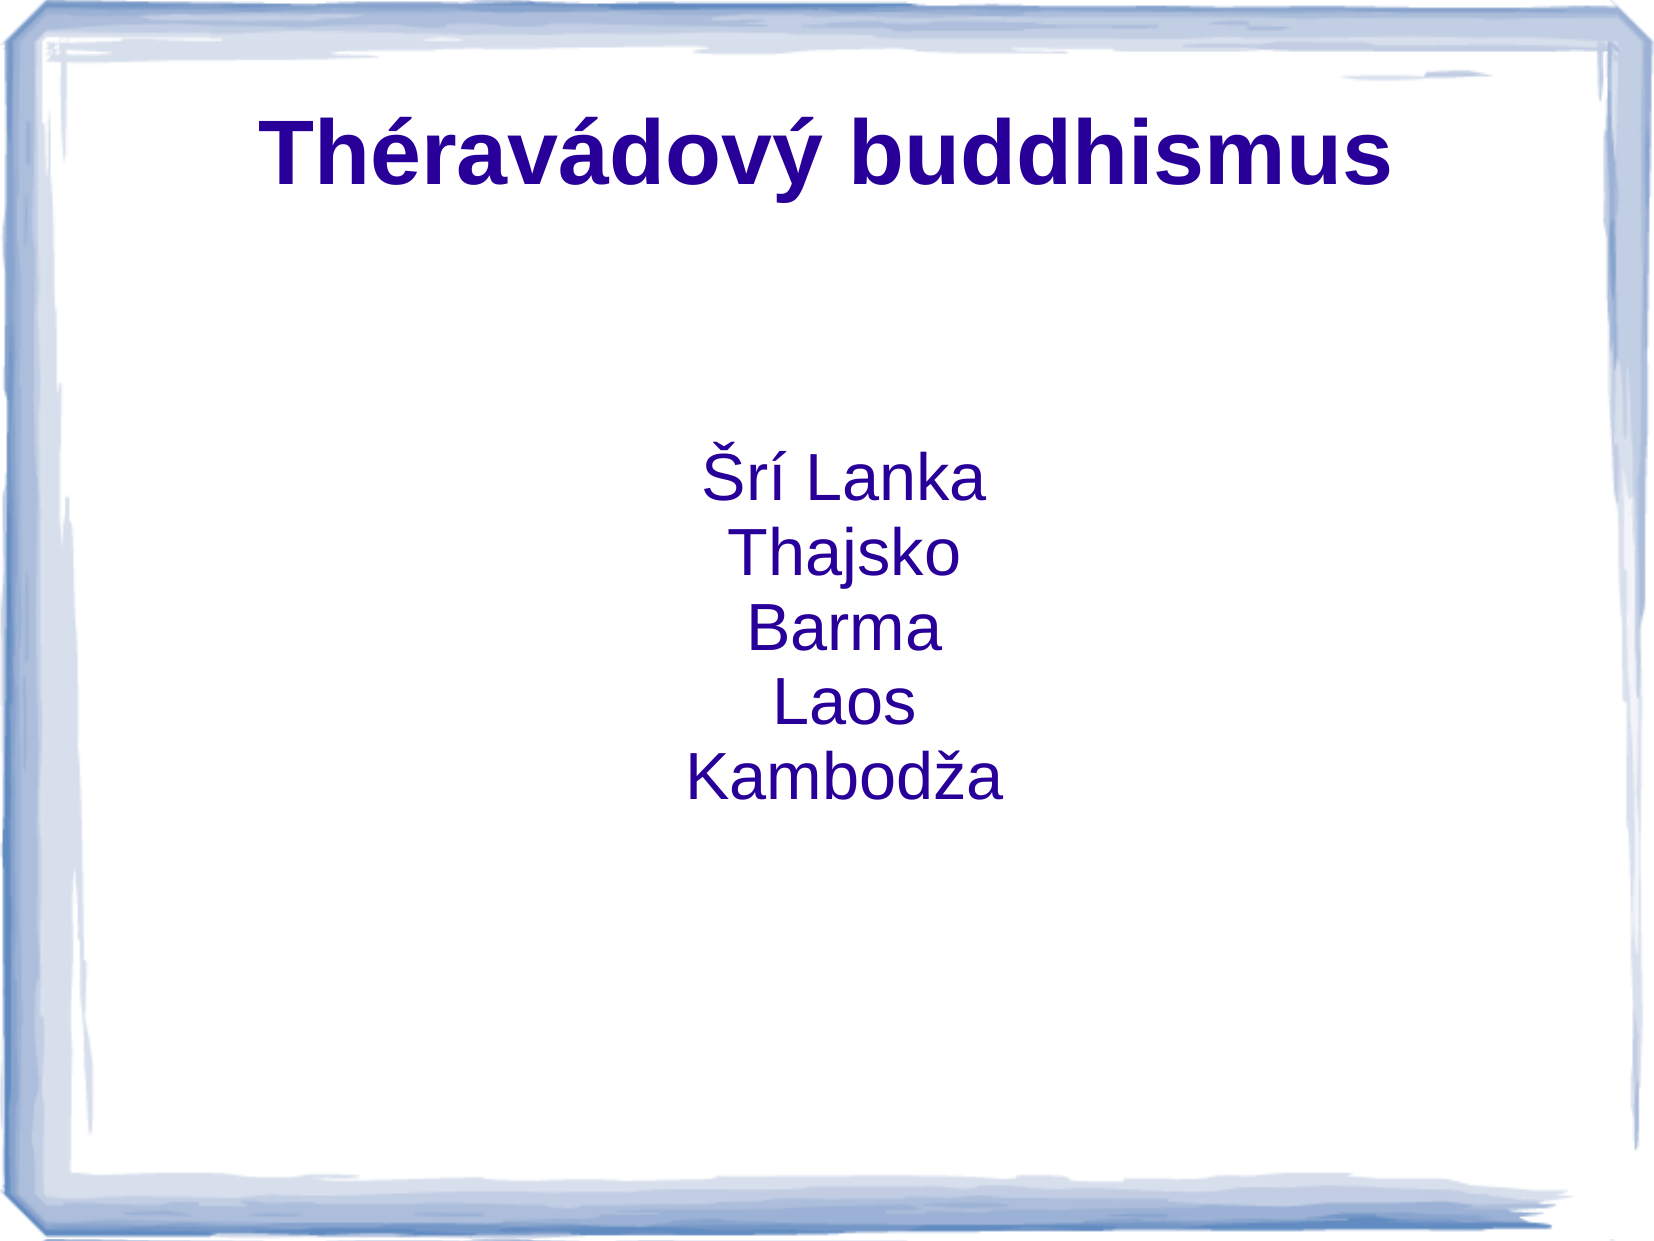

# Théravádový buddhismus
Šrí Lanka
Thajsko
Barma
Laos
Kambodža